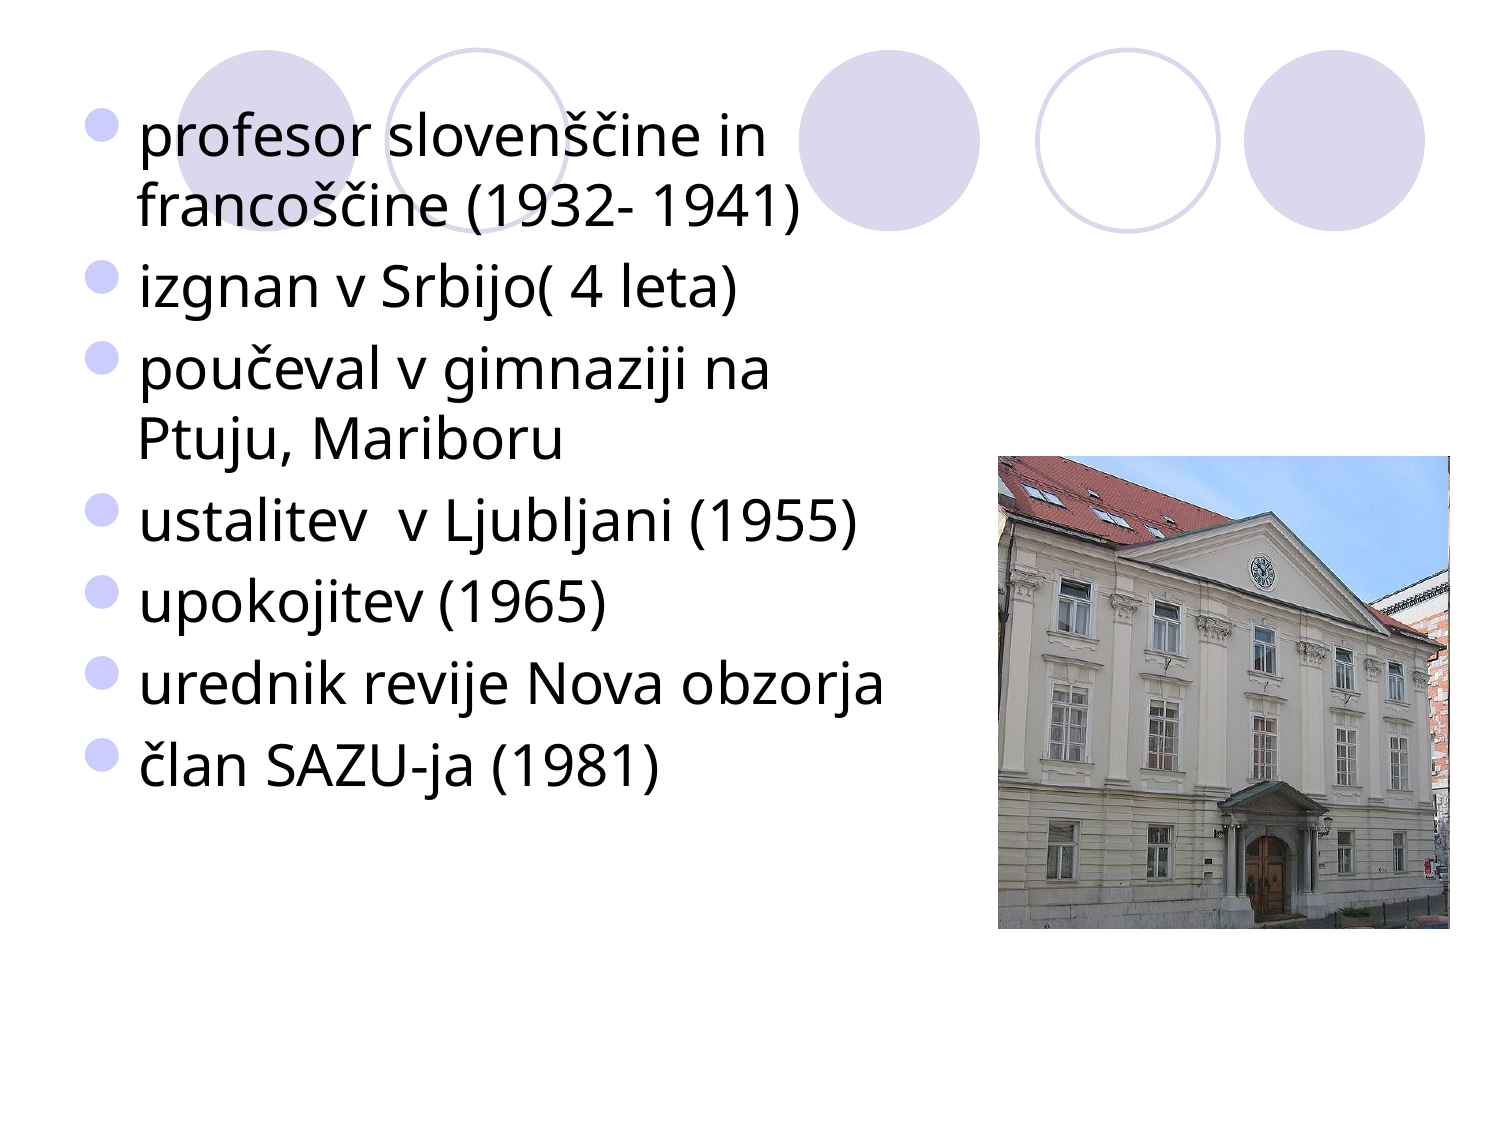

# profesor slovenščine in francoščine (1932- 1941)
izgnan v Srbijo( 4 leta)
poučeval v gimnaziji na Ptuju, Mariboru
ustalitev v Ljubljani (1955)
upokojitev (1965)
urednik revije Nova obzorja
član SAZU-ja (1981)